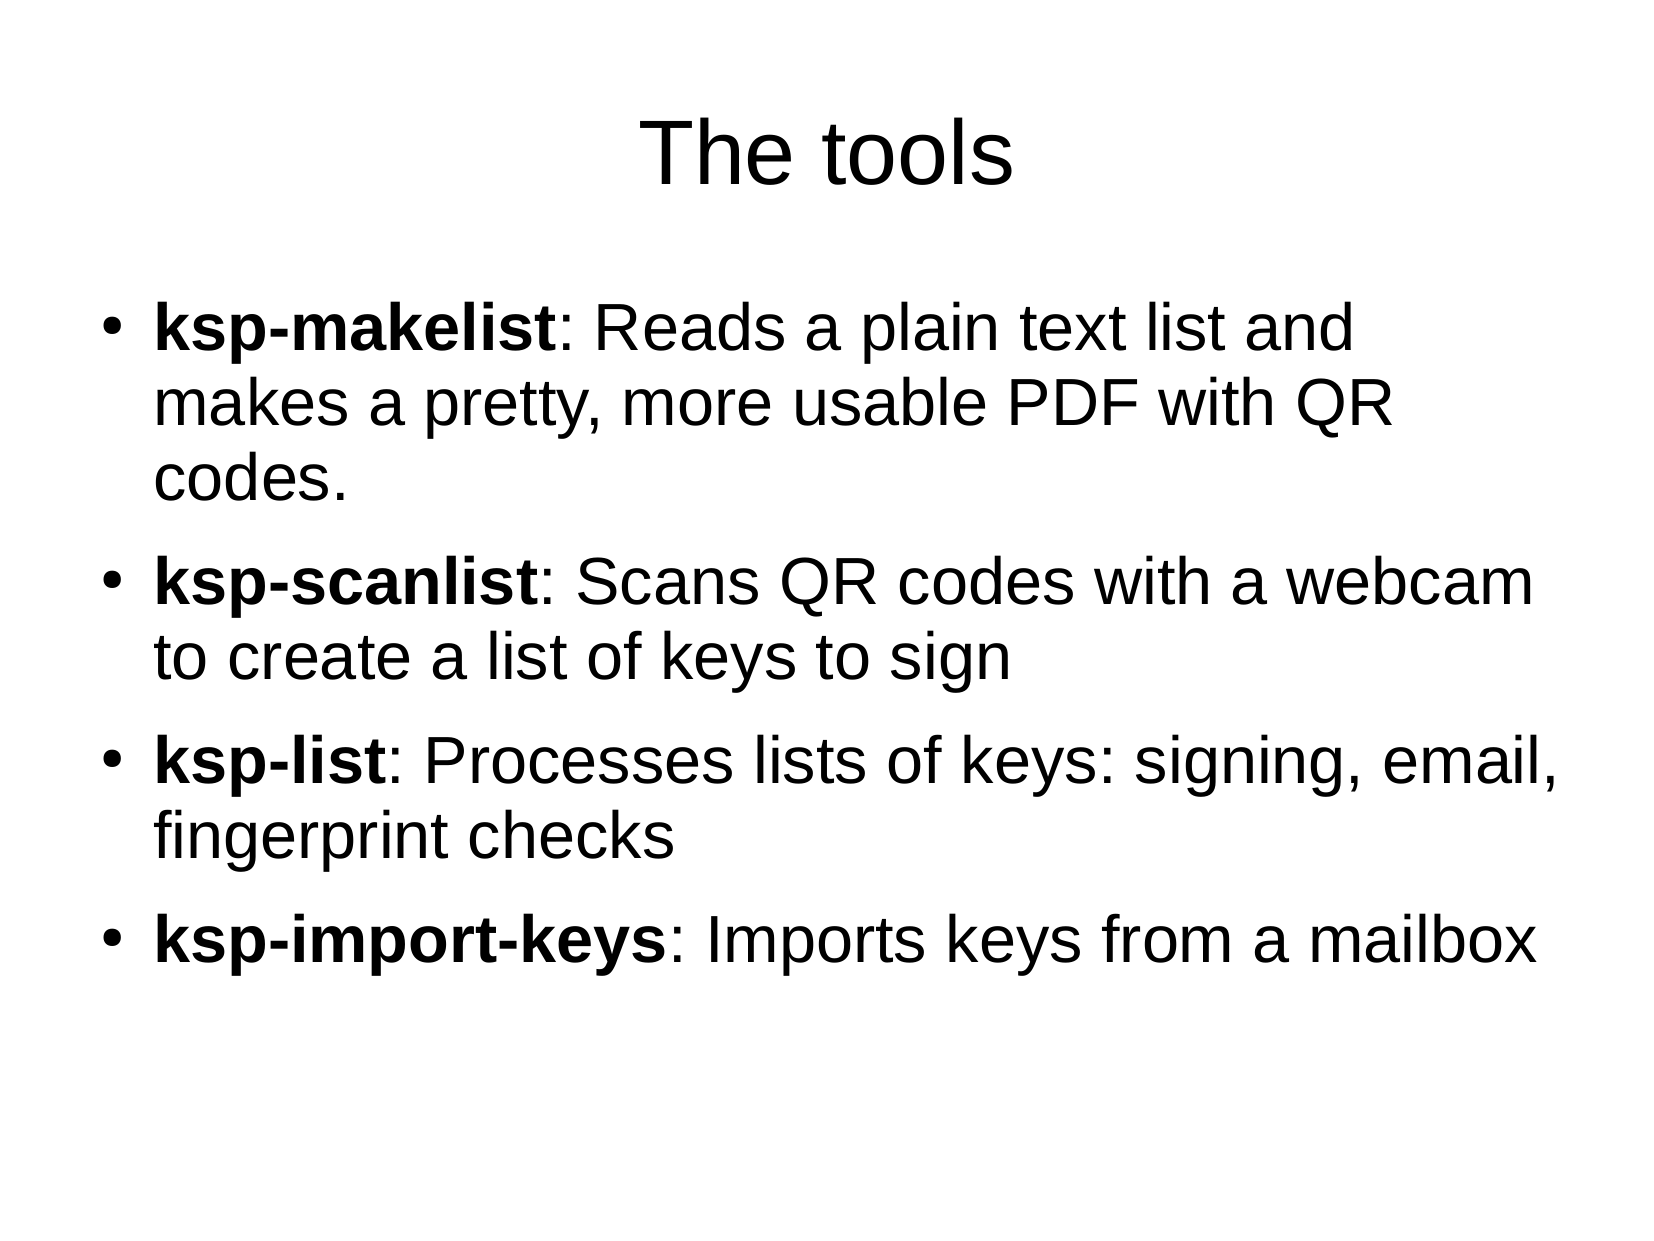

# The tools
ksp-makelist: Reads a plain text list and makes a pretty, more usable PDF with QR codes.
ksp-scanlist: Scans QR codes with a webcam to create a list of keys to sign
ksp-list: Processes lists of keys: signing, email, fingerprint checks
ksp-import-keys: Imports keys from a mailbox